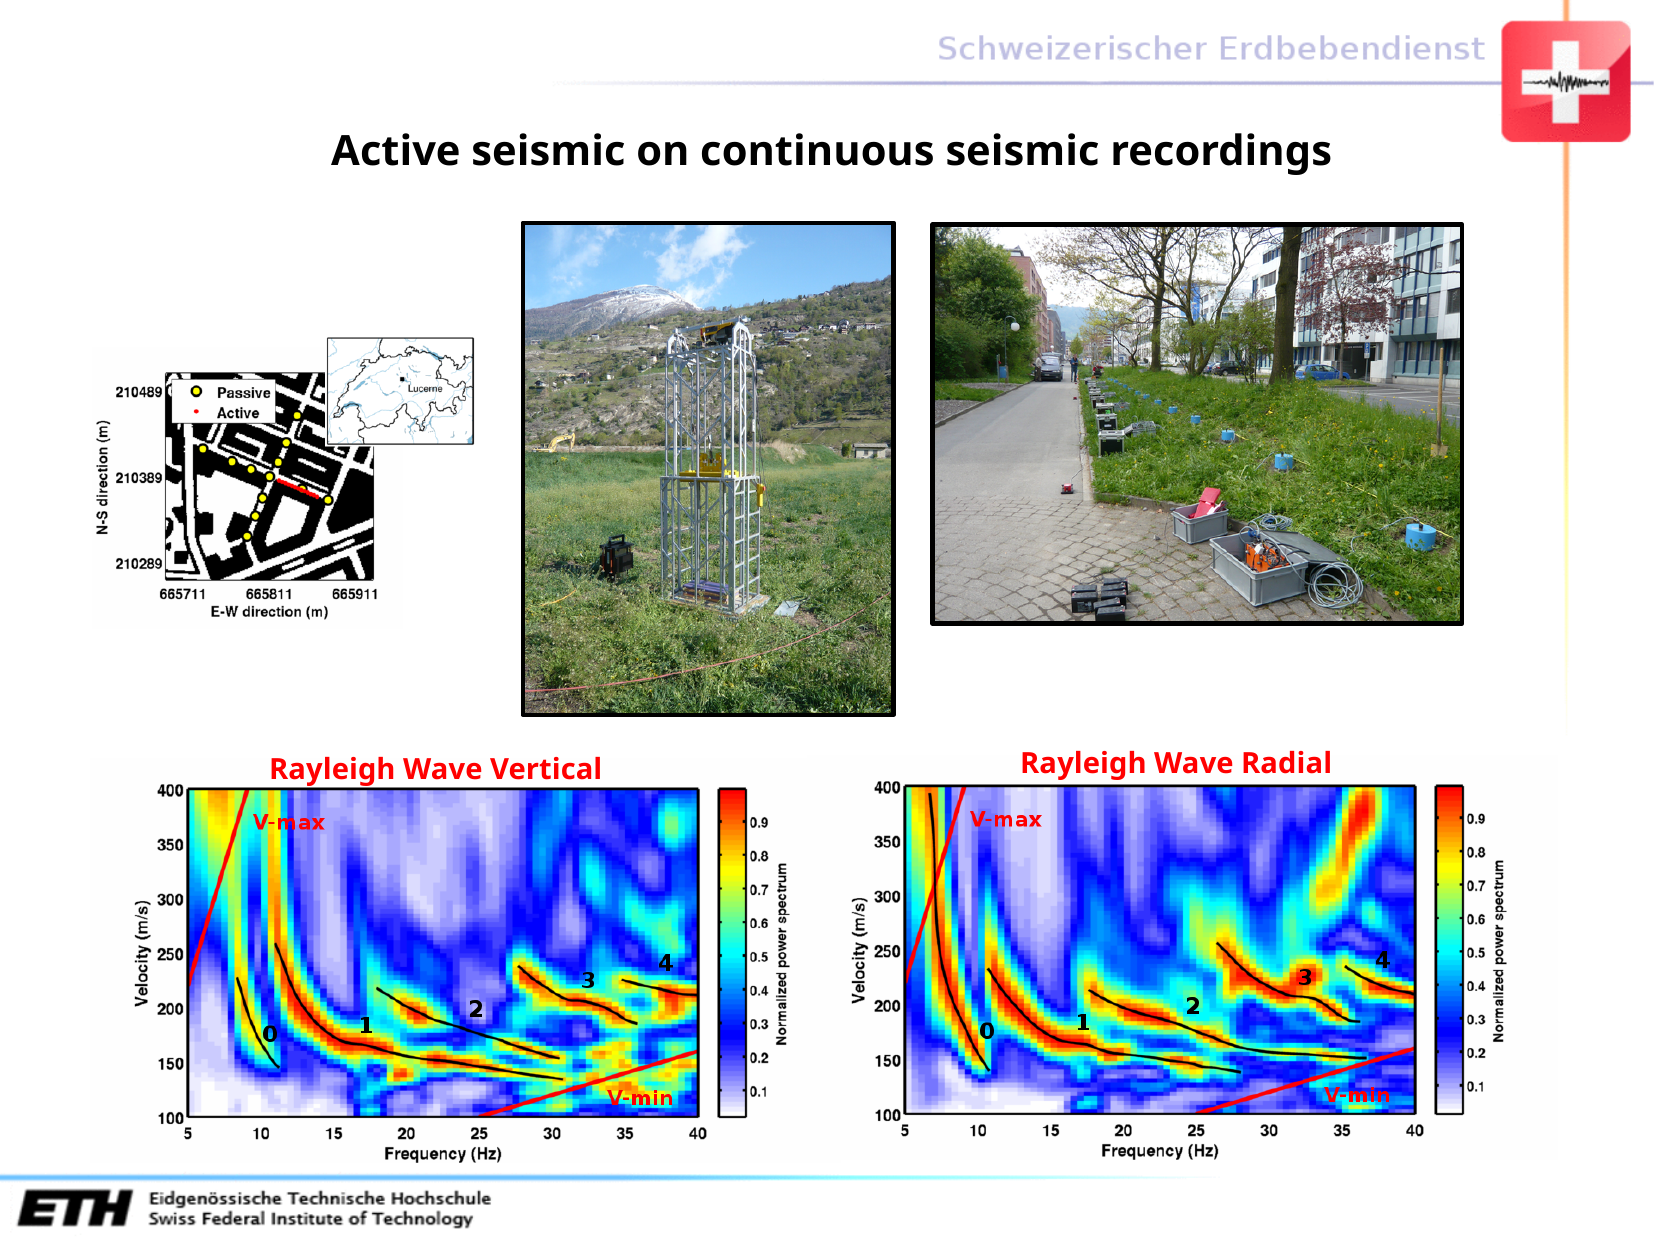

Active seismic on continuous seismic recordings
Rayleigh Wave Radial
Rayleigh Wave Vertical